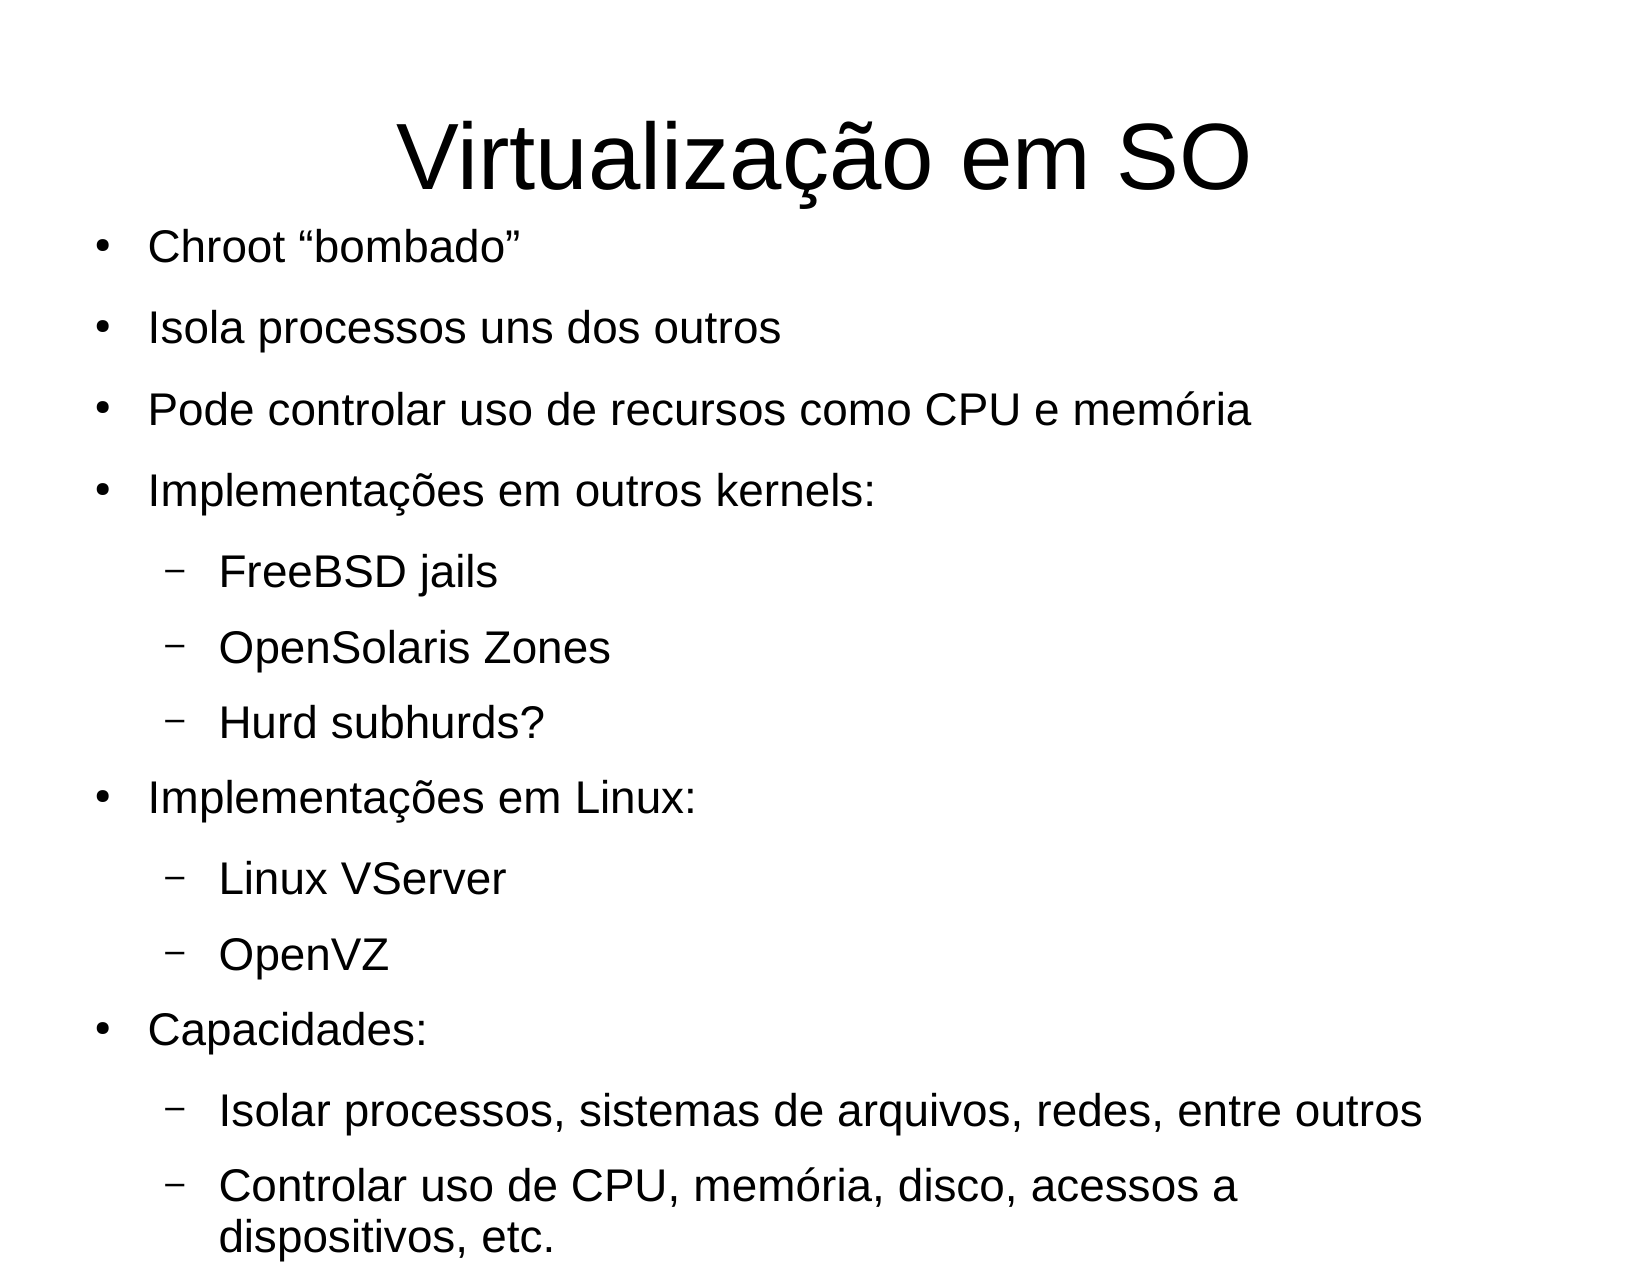

# Virtualização em SO
Chroot “bombado”
Isola processos uns dos outros
Pode controlar uso de recursos como CPU e memória
Implementações em outros kernels:
FreeBSD jails
OpenSolaris Zones
Hurd subhurds?
Implementações em Linux:
Linux VServer
OpenVZ
Capacidades:
Isolar processos, sistemas de arquivos, redes, entre outros
Controlar uso de CPU, memória, disco, acessos a dispositivos, etc.